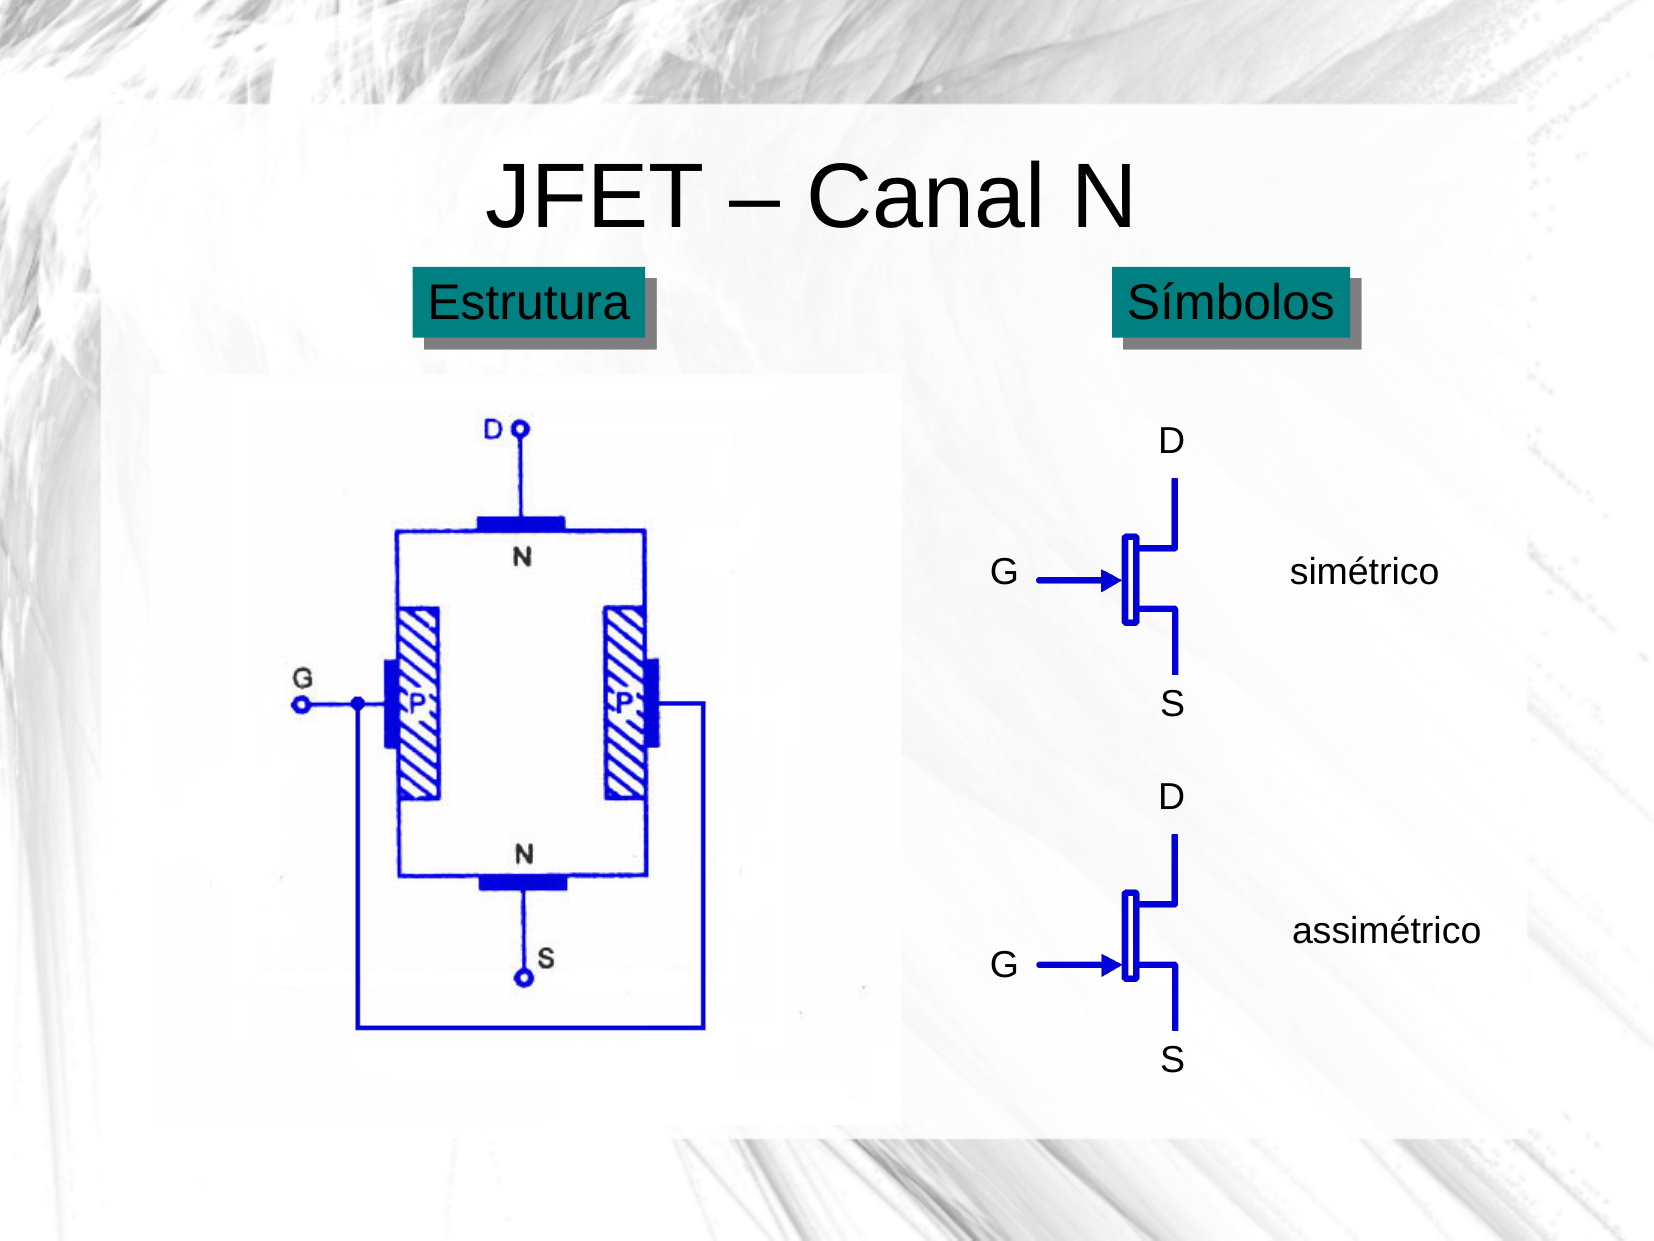

# JFET – Canal N
Estrutura
Símbolos
D
G
simétrico
S
D
assimétrico
G
S